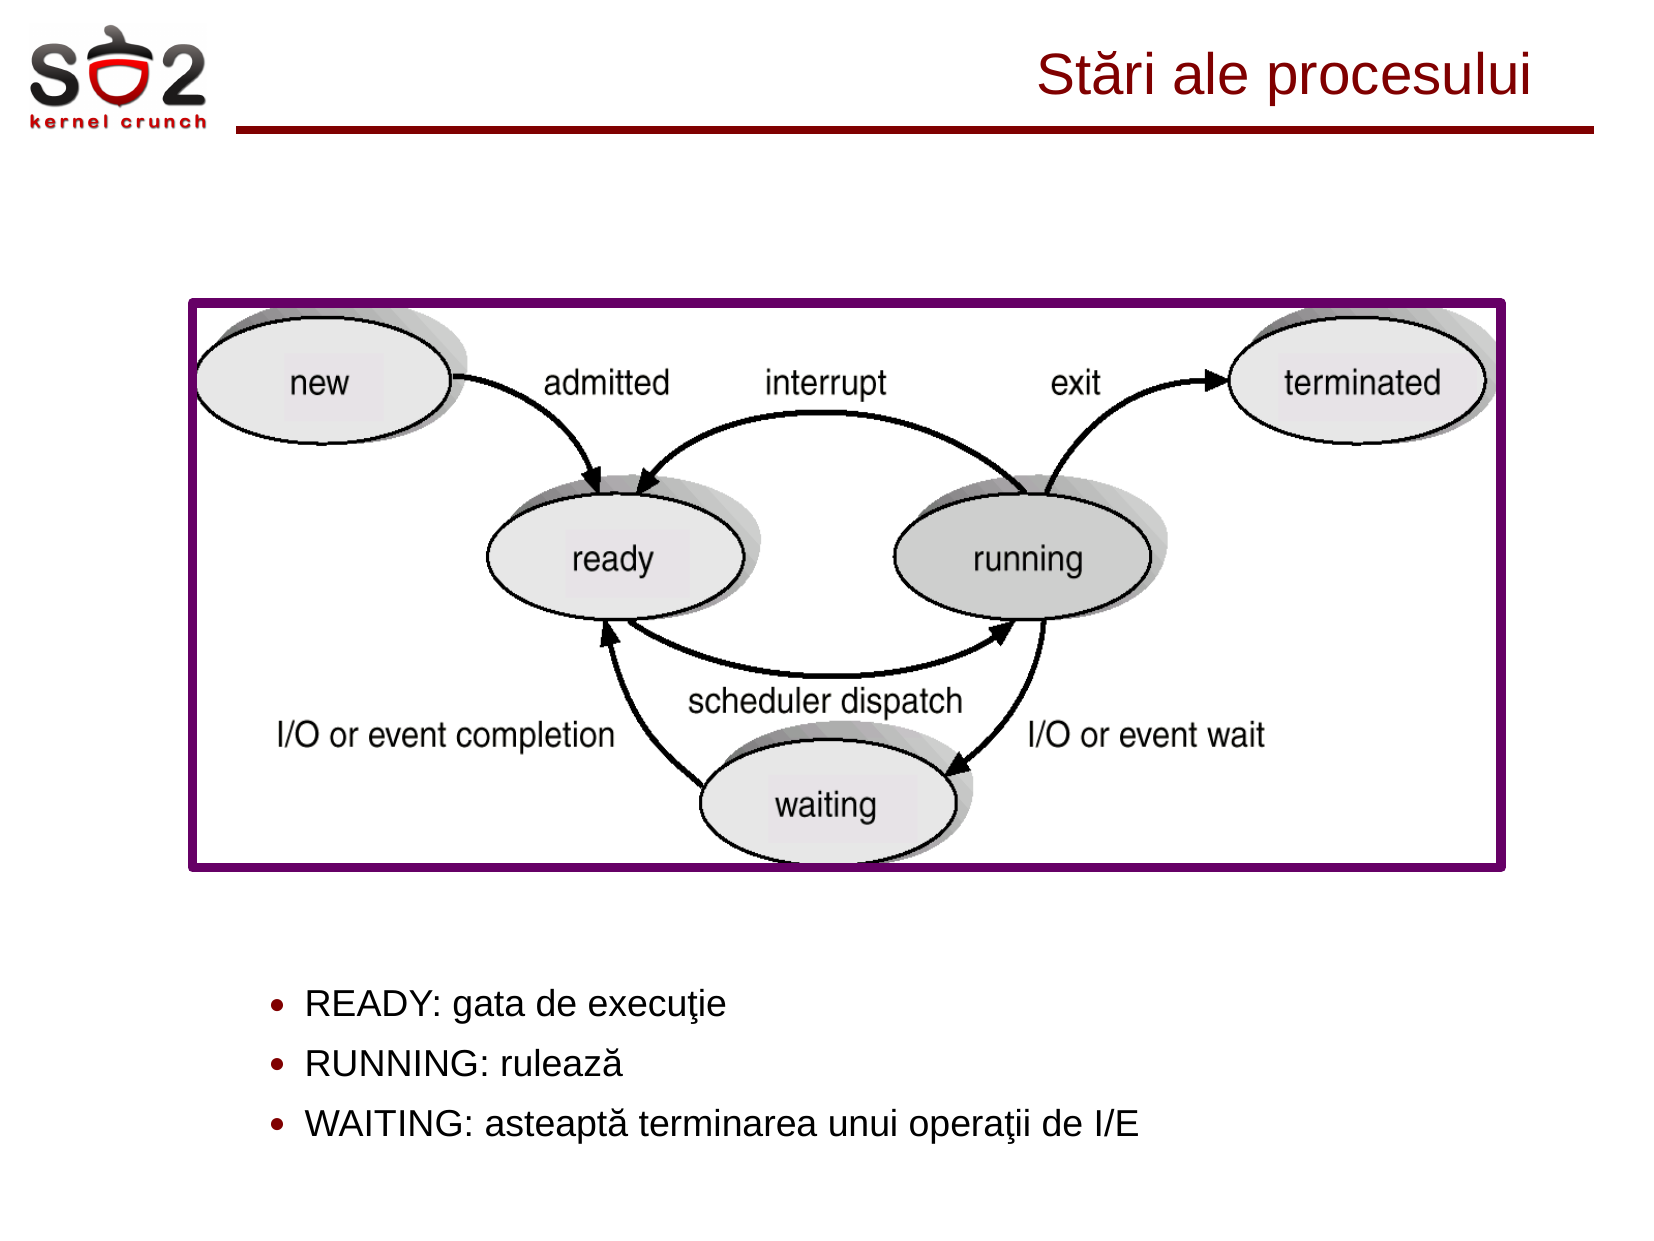

# Stări ale procesului
READY: gata de execuţie
RUNNING: rulează
WAITING: asteaptă terminarea unui operaţii de I/E